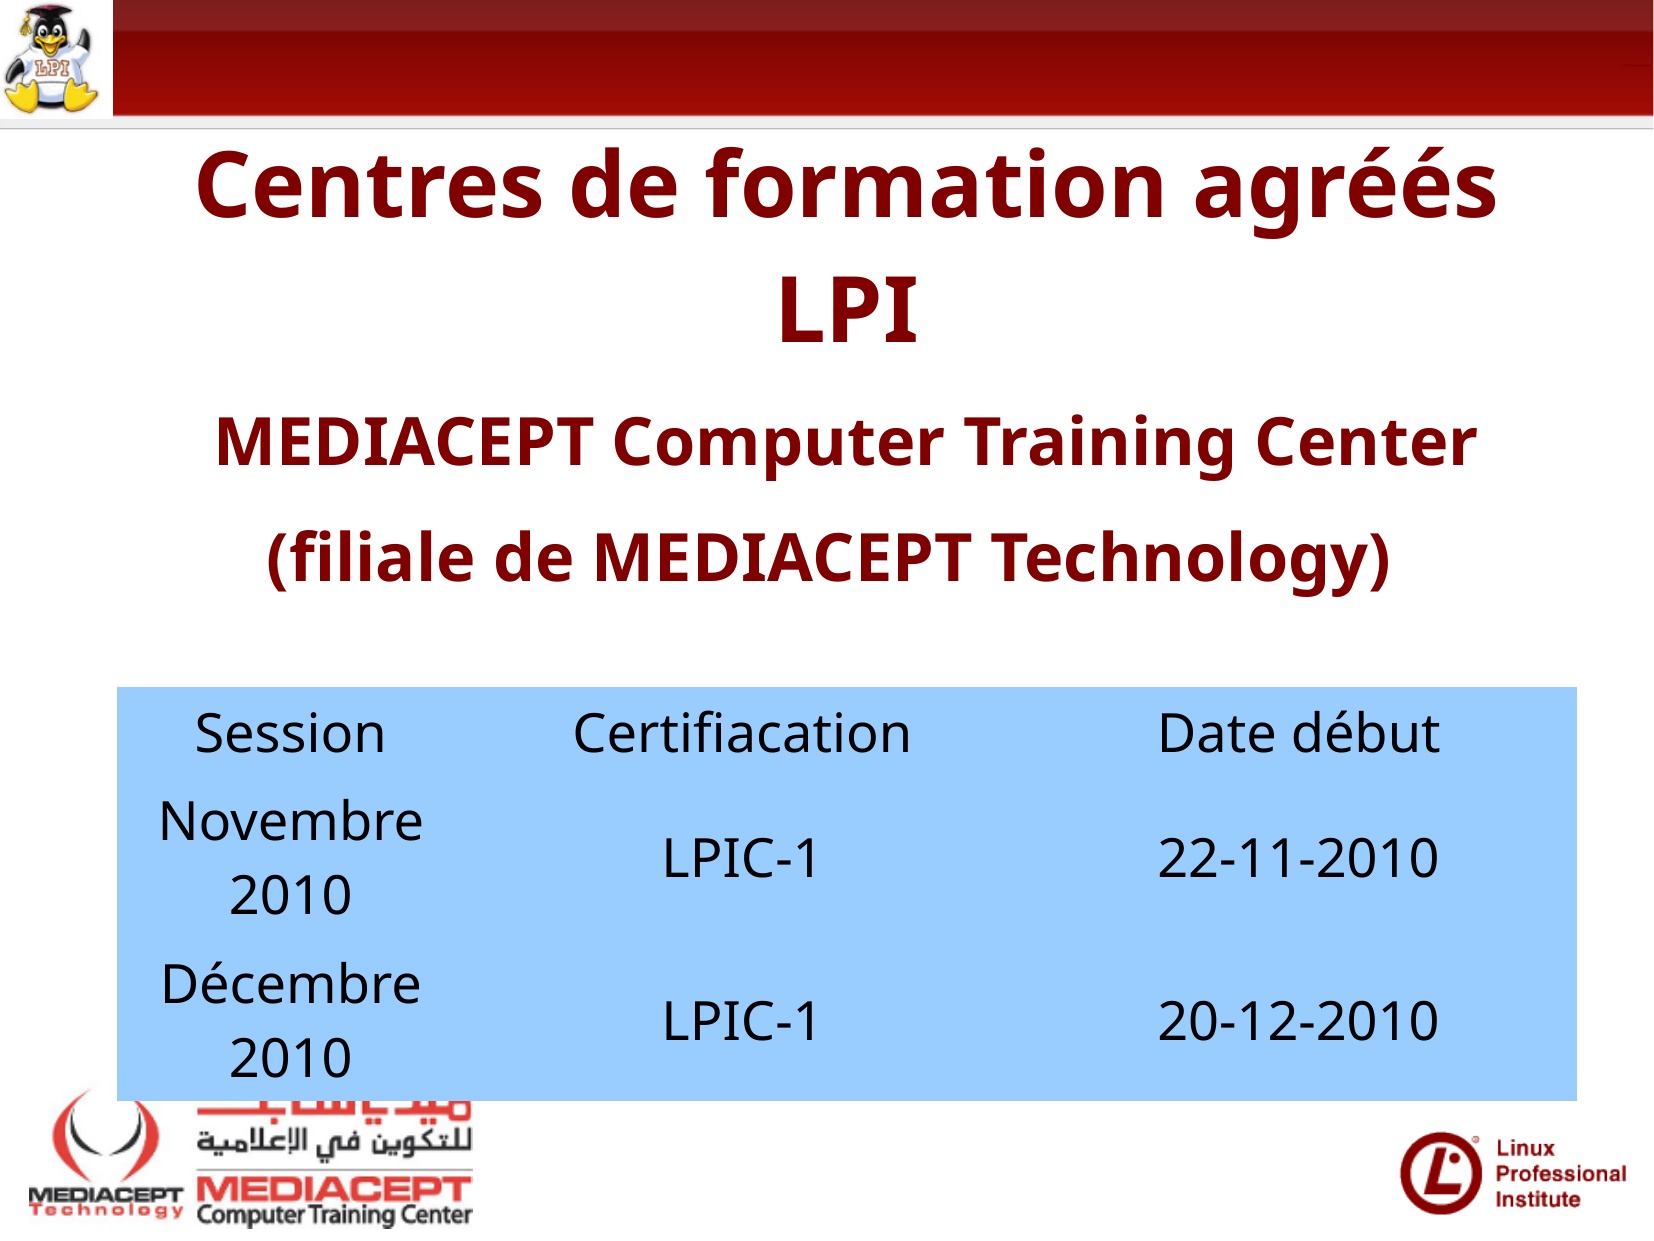

Centres de formation agréés LPI
MEDIACEPT Computer Training Center
(filiale de MEDIACEPT Technology)
Sessions 2010:
| Session | Certifiacation | Date début |
| --- | --- | --- |
| Novembre 2010 | LPIC-1 | 22-11-2010 |
| Décembre 2010 | LPIC-1 | 20-12-2010 |